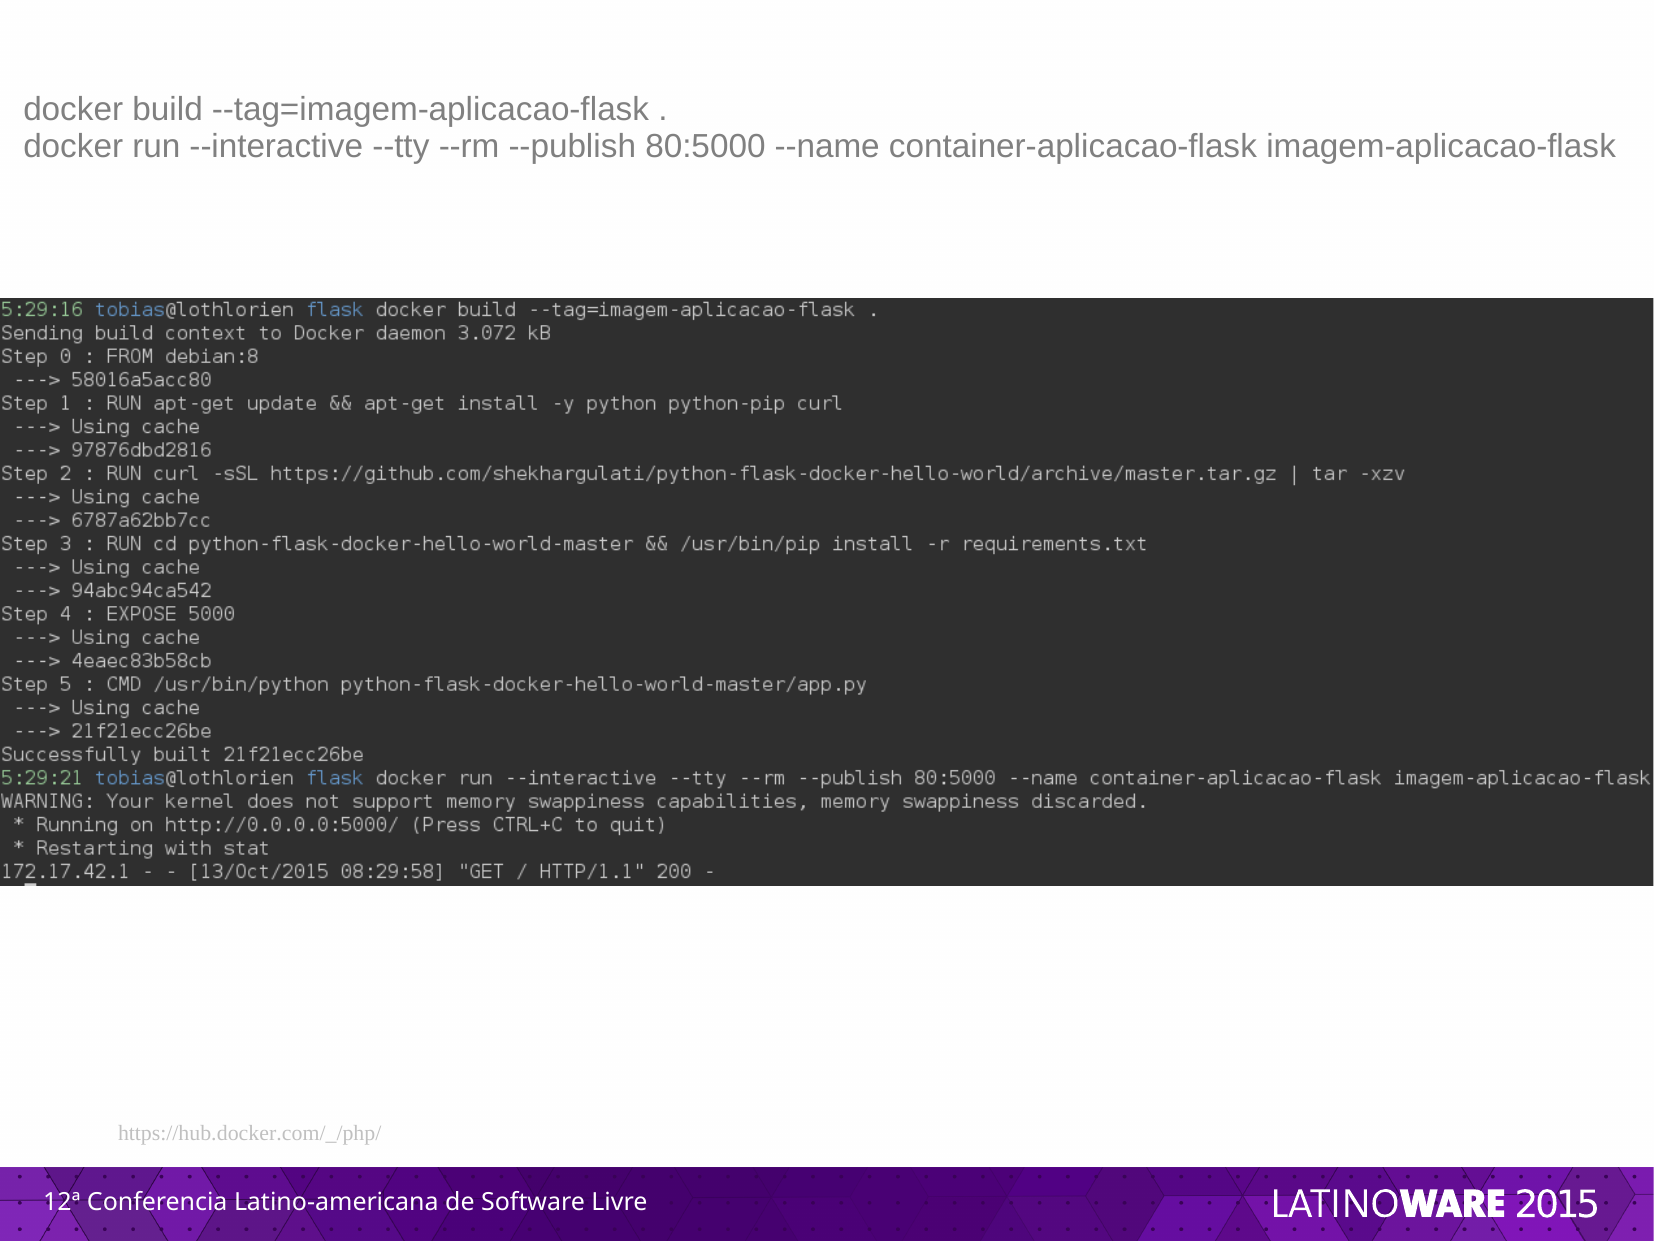

docker build --tag=imagem-aplicacao-flask .
docker run --interactive --tty --rm --publish 80:5000 --name container-aplicacao-flask imagem-aplicacao-flask
https://hub.docker.com/_/php/
12ª Conferencia Latino-americana de Software Livre